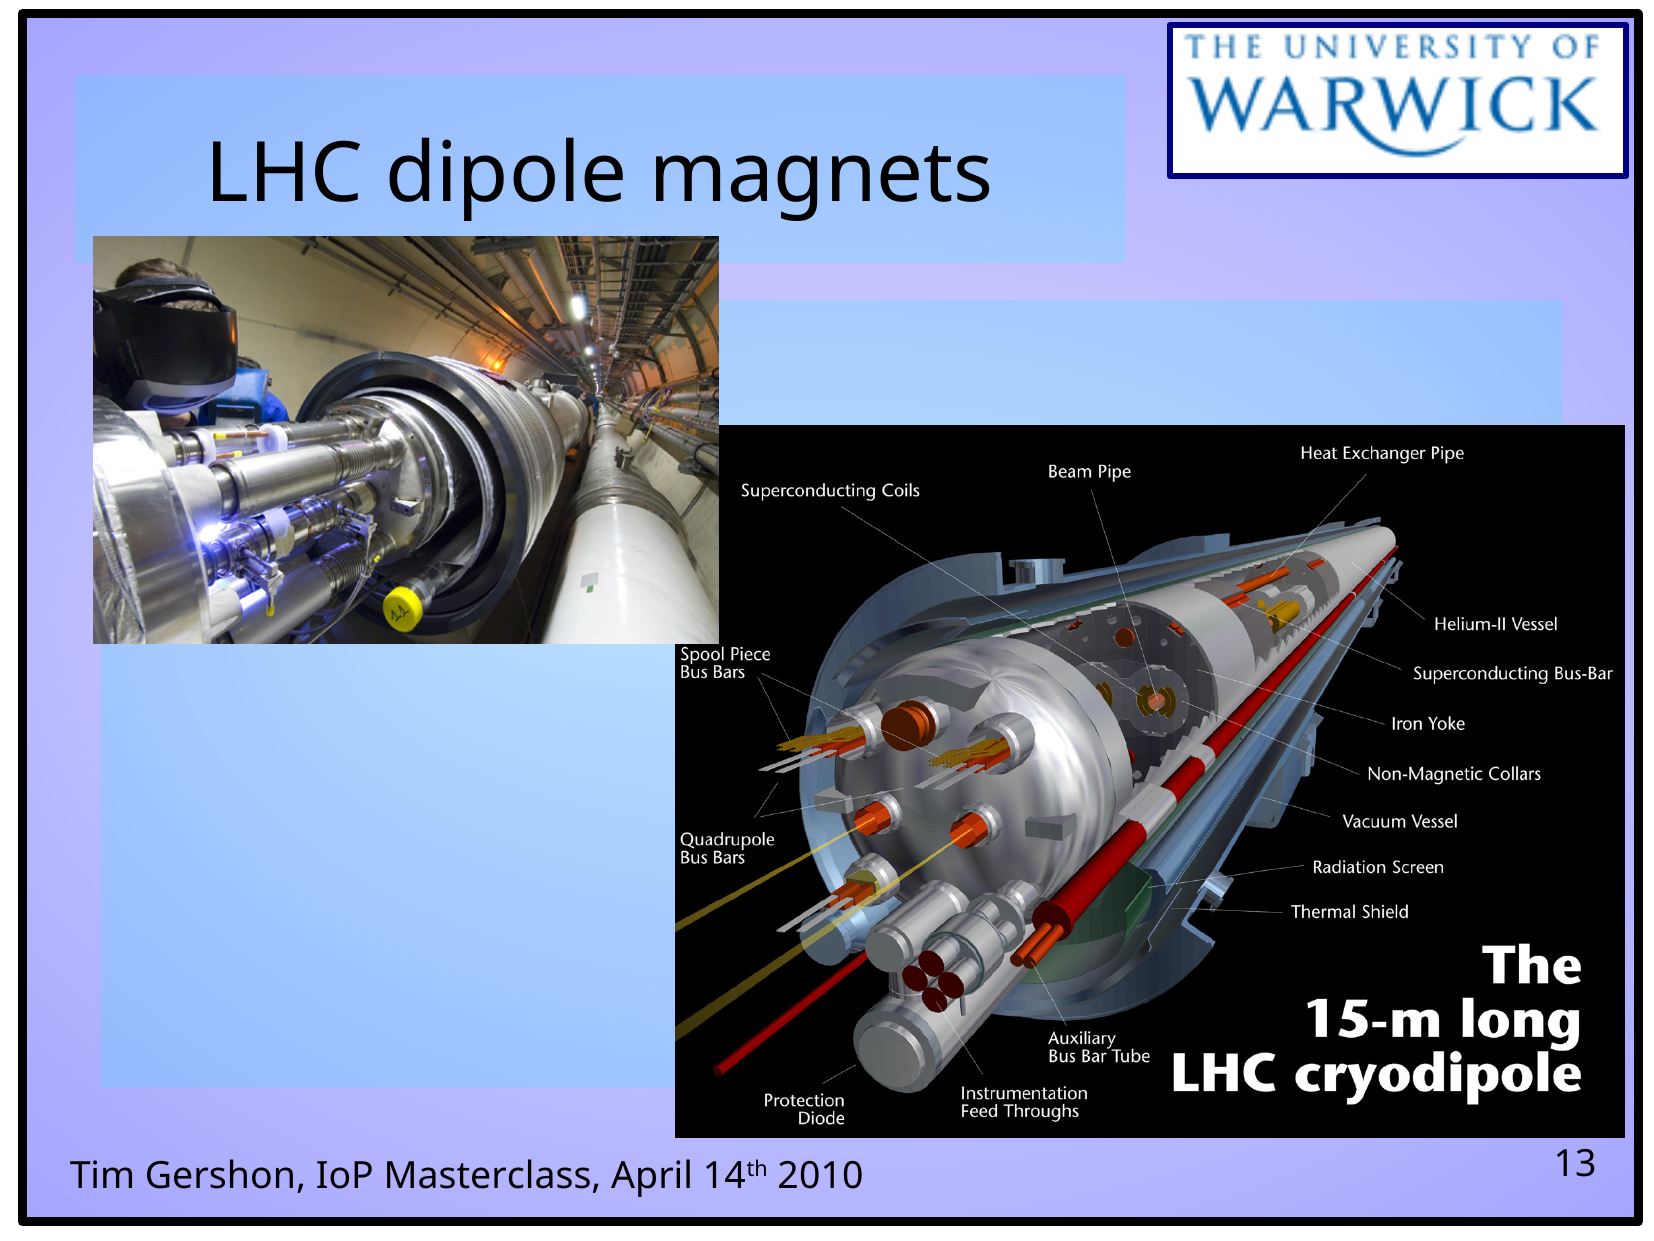

LHC dipole magnets
Tim Gershon, IoP Masterclass, April 14th 2010